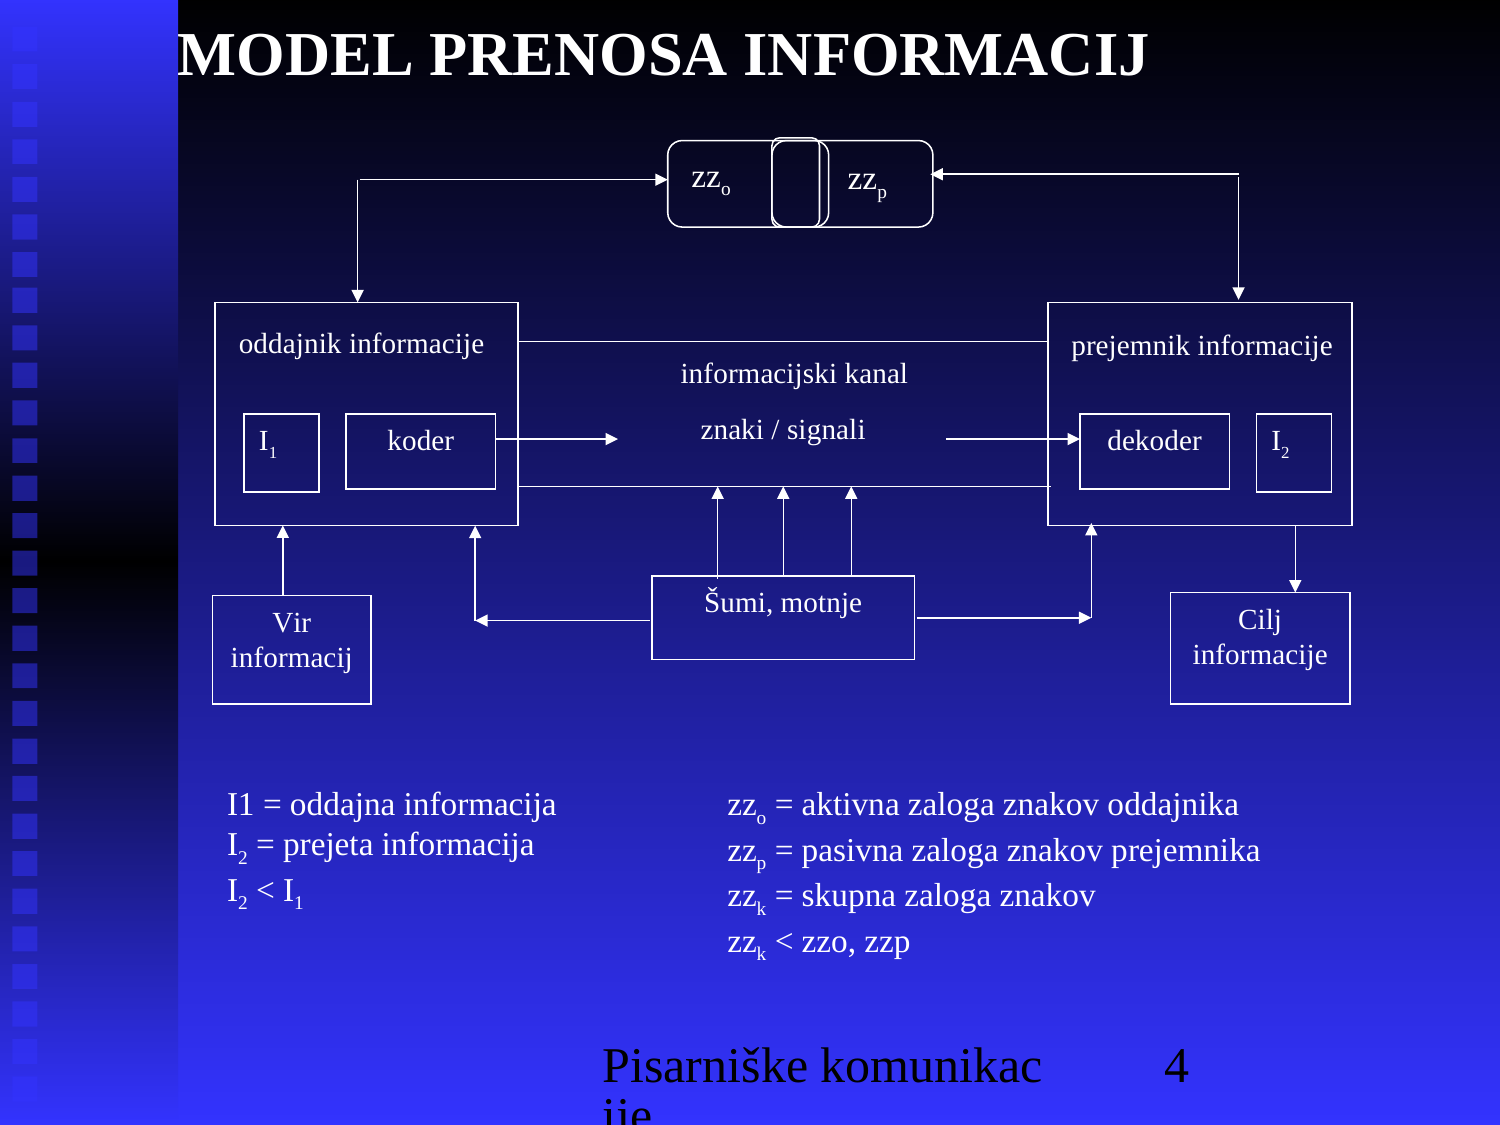

MODEL PRENOSA INFORMACIJ
zzo
zzp
I1
koder
dekoder
I2
oddajnik informacije
prejemnik informacije
informacijski kanal
znaki / signali
Šumi, motnje
Cilj informacije
Vir informacij
I1 = oddajna informacija
I2 = prejeta informacija
I2 < I1
zzo = aktivna zaloga znakov oddajnika
zzp = pasivna zaloga znakov prejemnika
zzk = skupna zaloga znakov
zzk < zzo, zzp
Pisarniške komunikacije
4